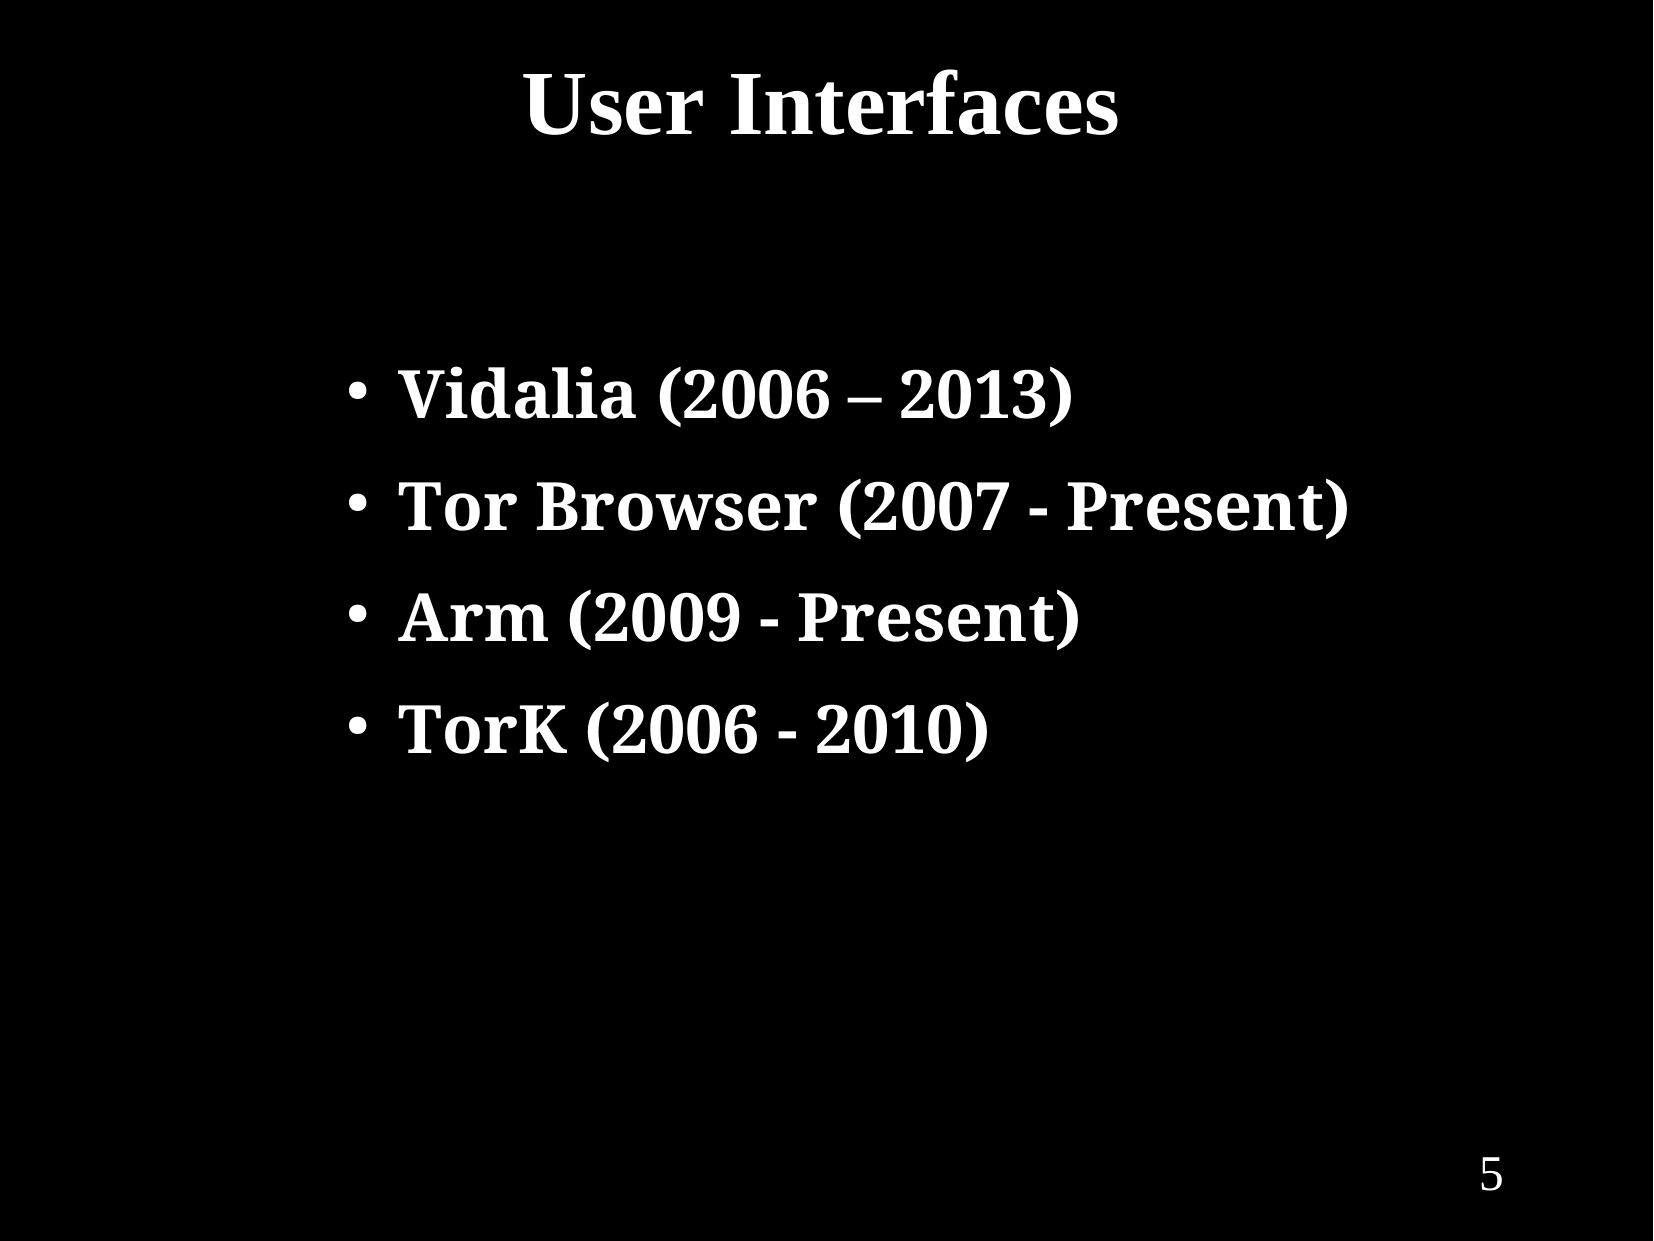

# User Interfaces
Vidalia (2006 – 2013)
Tor Browser (2007 - Present)
Arm (2009 - Present)
TorK (2006 - 2010)